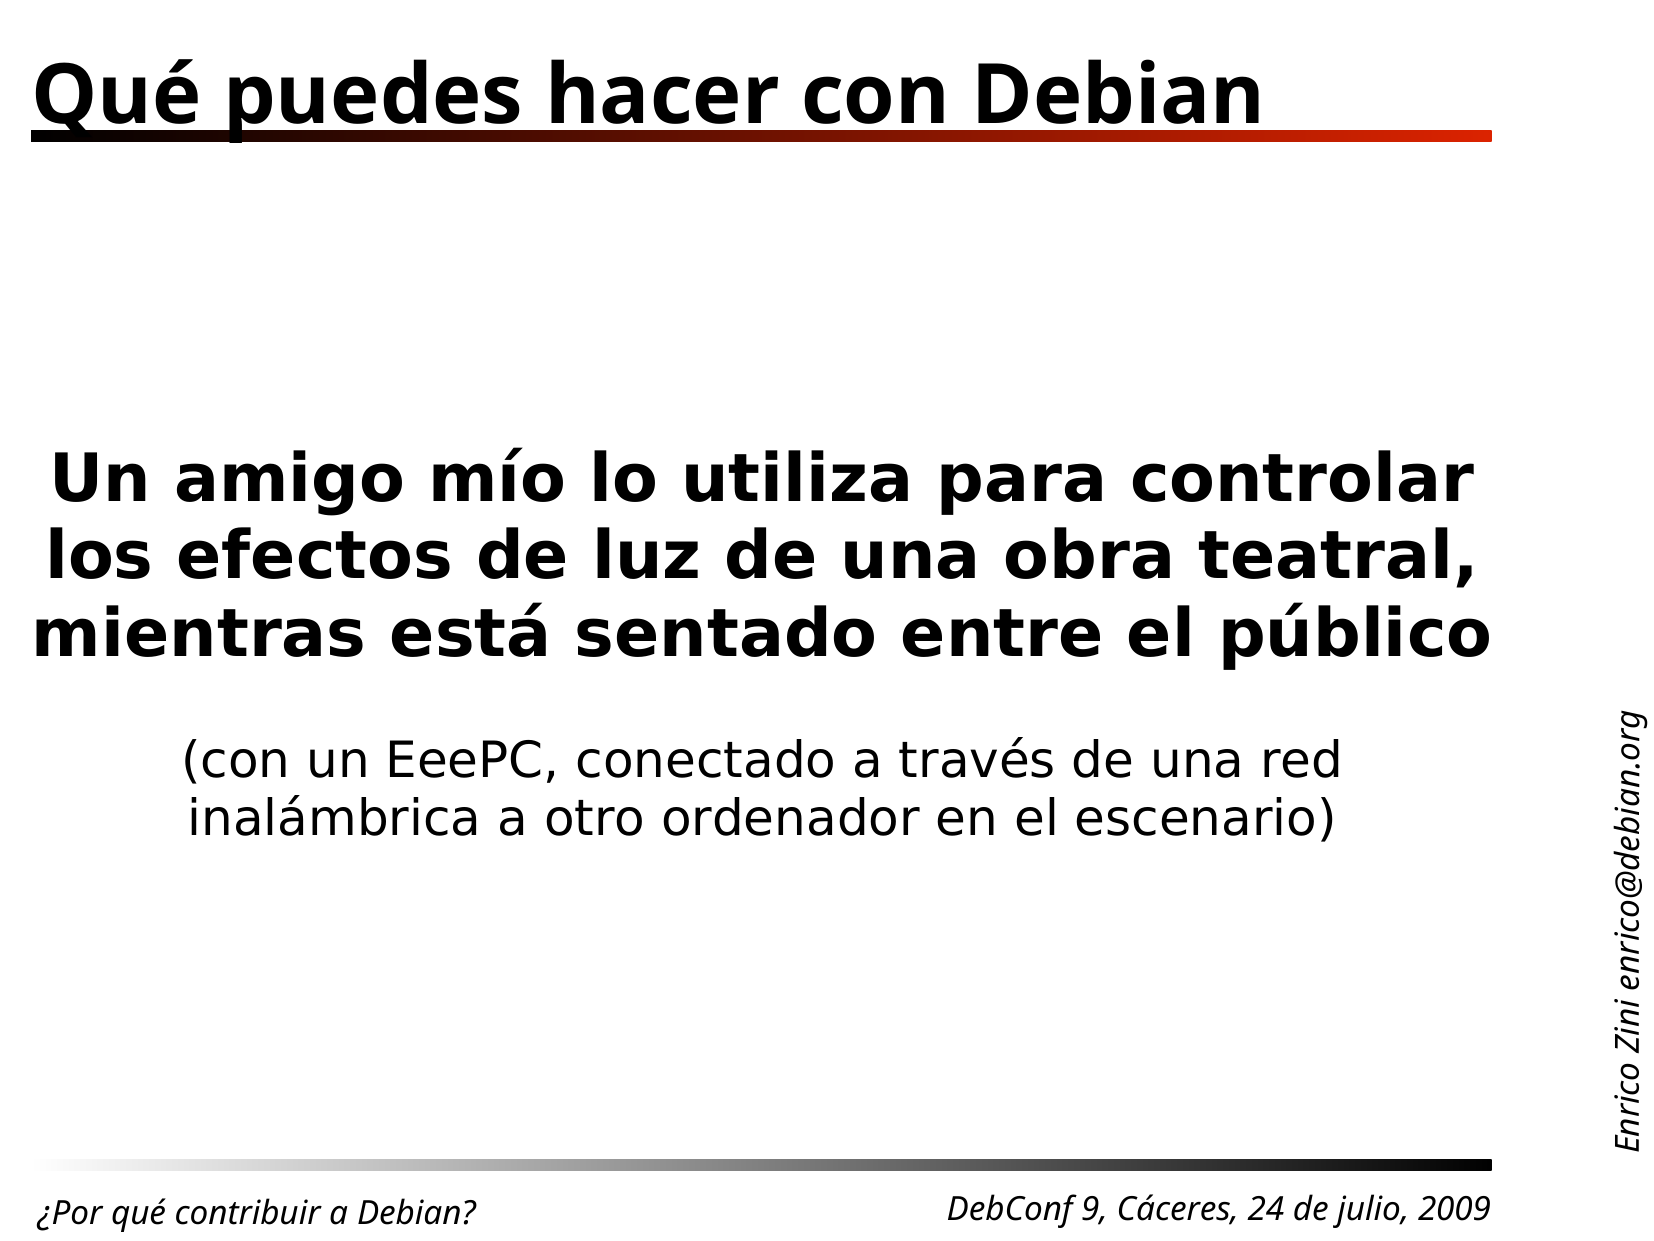

Qué puedes hacer con Debian
Un amigo mío lo utiliza para controlar los efectos de luz de una obra teatral, mientras está sentado entre el público
(con un EeePC, conectado a través de una red inalámbrica a otro ordenador en el escenario)